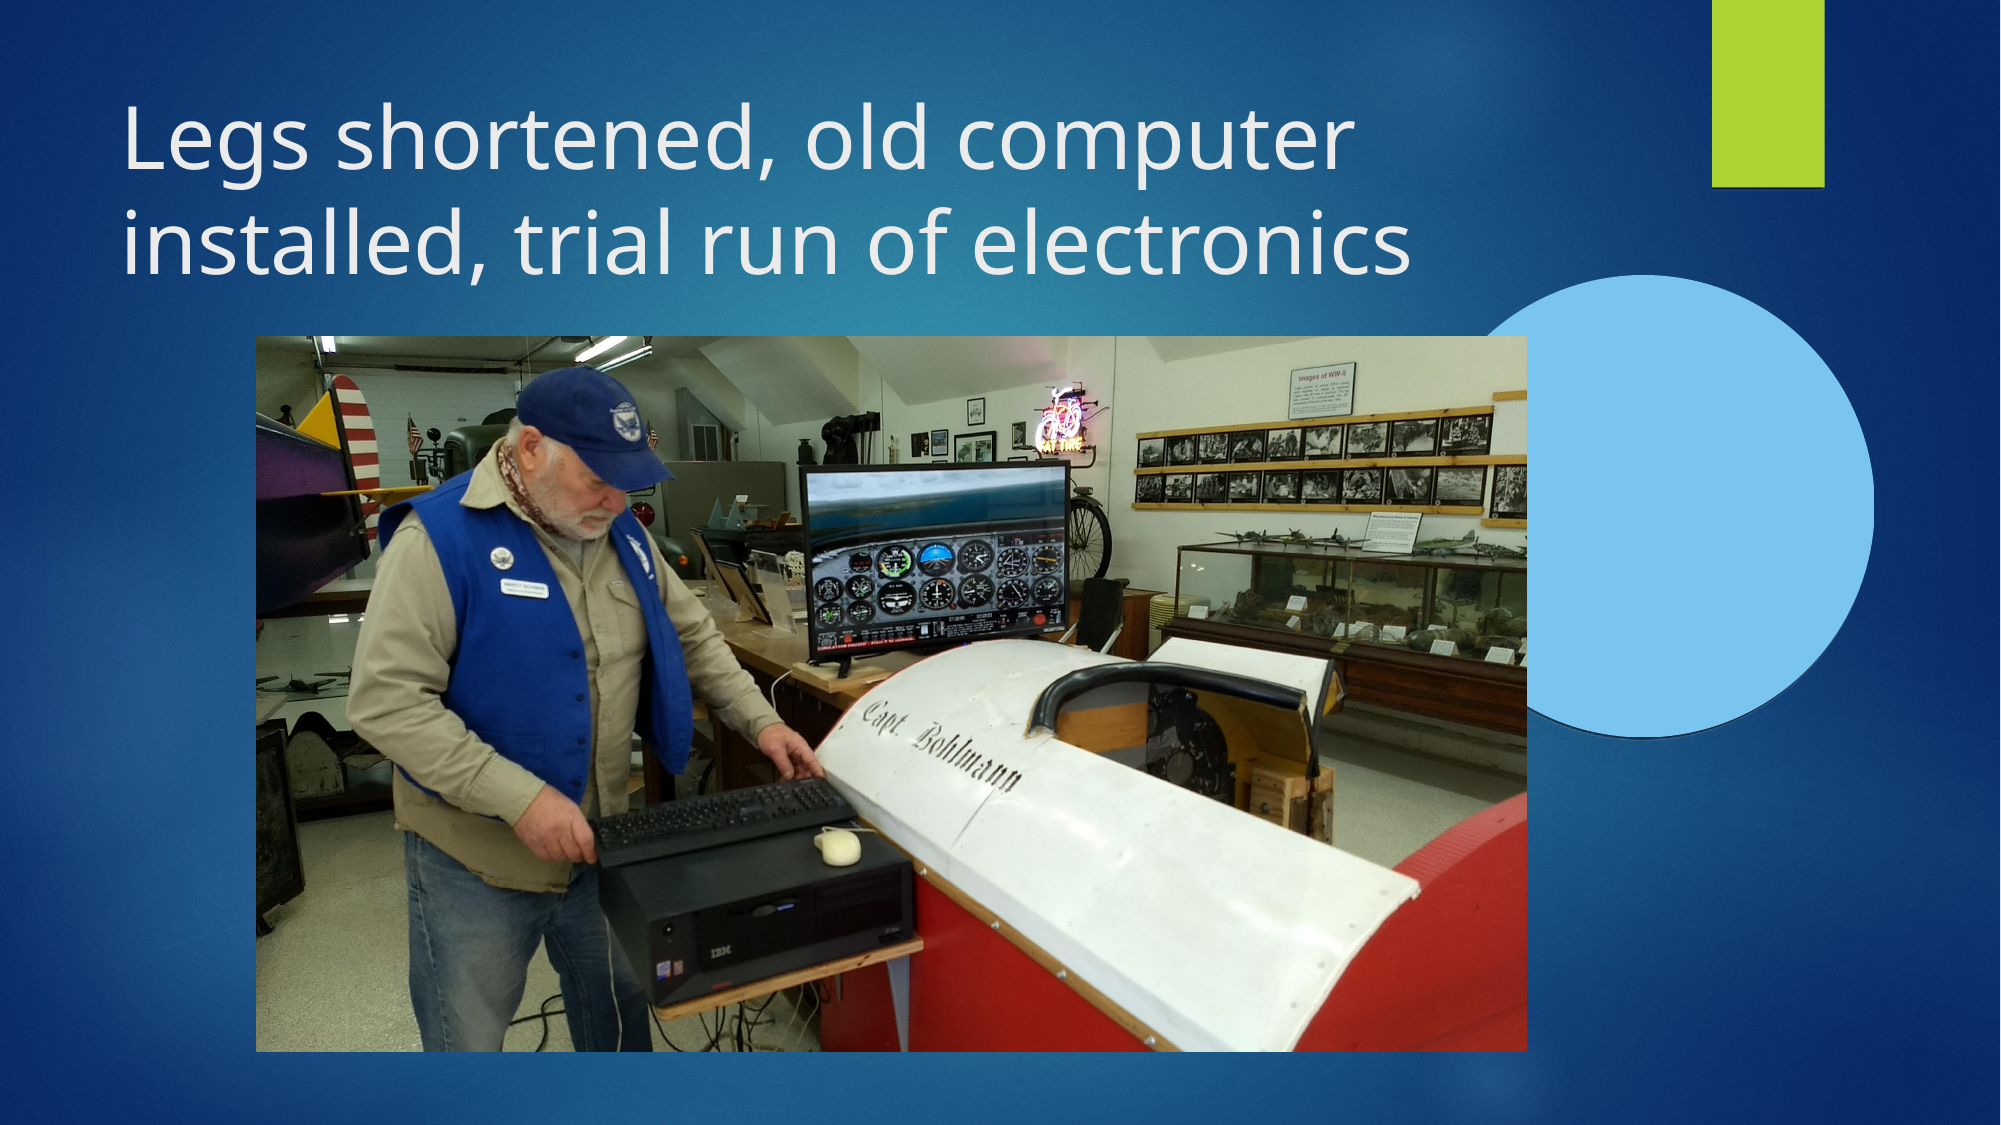

Legs shortened, old computer installed, trial run of electronics